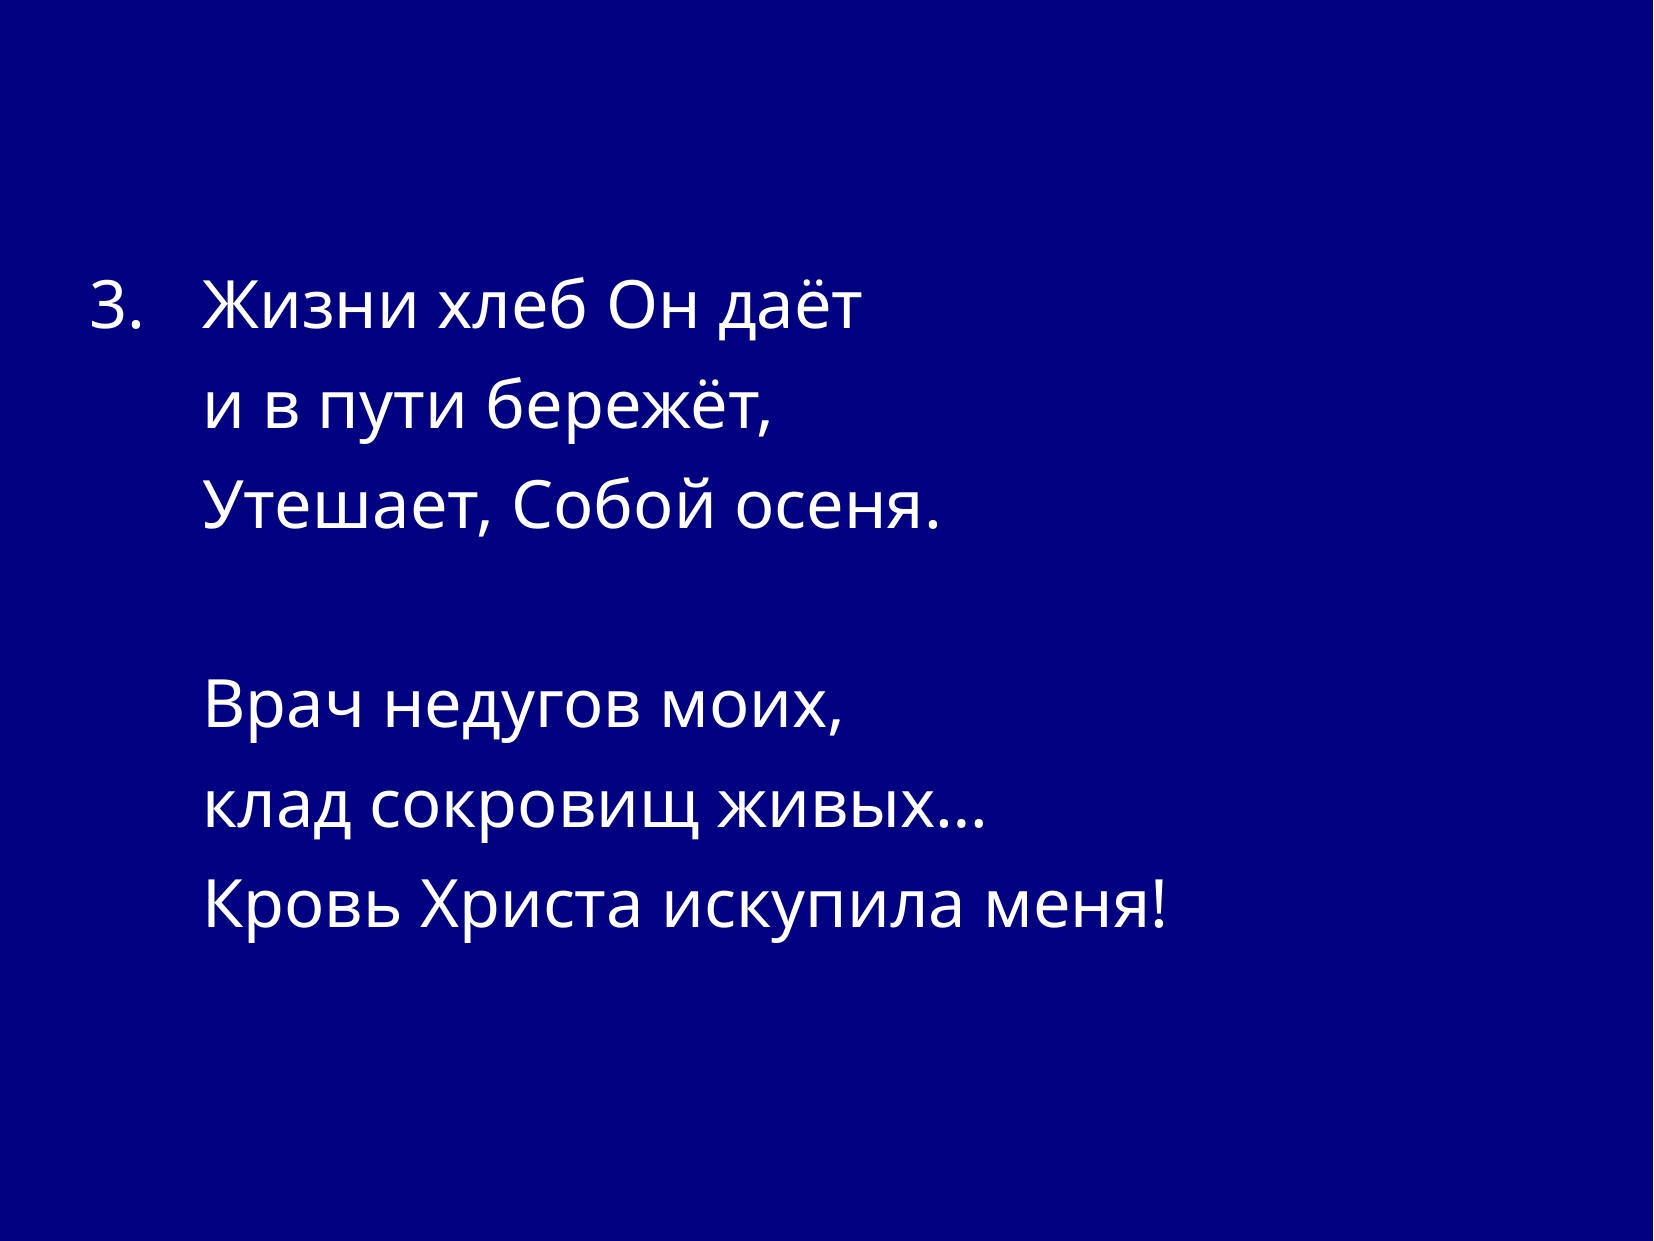

3.	Жизни хлеб Он даёт
	и в пути бережёт,
	Утешает, Собой осеня.
	Врач недугов моих,
	клад сокровищ живых…
	Кровь Христа искупила меня!